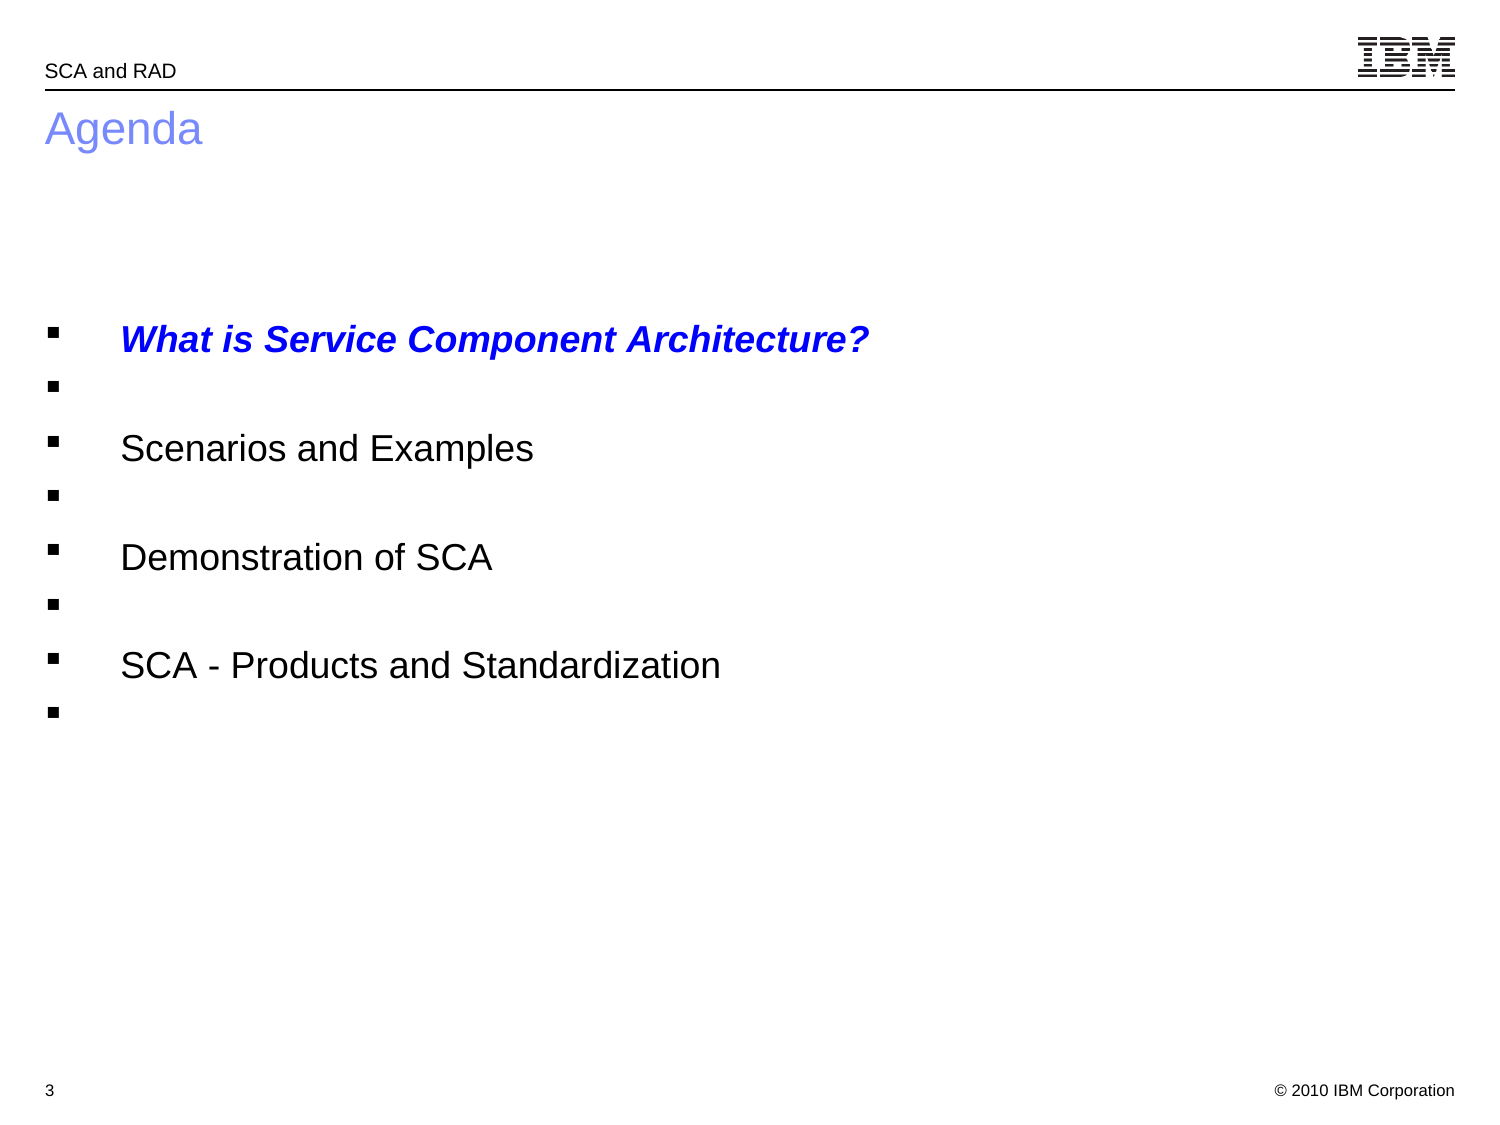

# Agenda
What is Service Component Architecture?
Scenarios and Examples
Demonstration of SCA
SCA - Products and Standardization
3